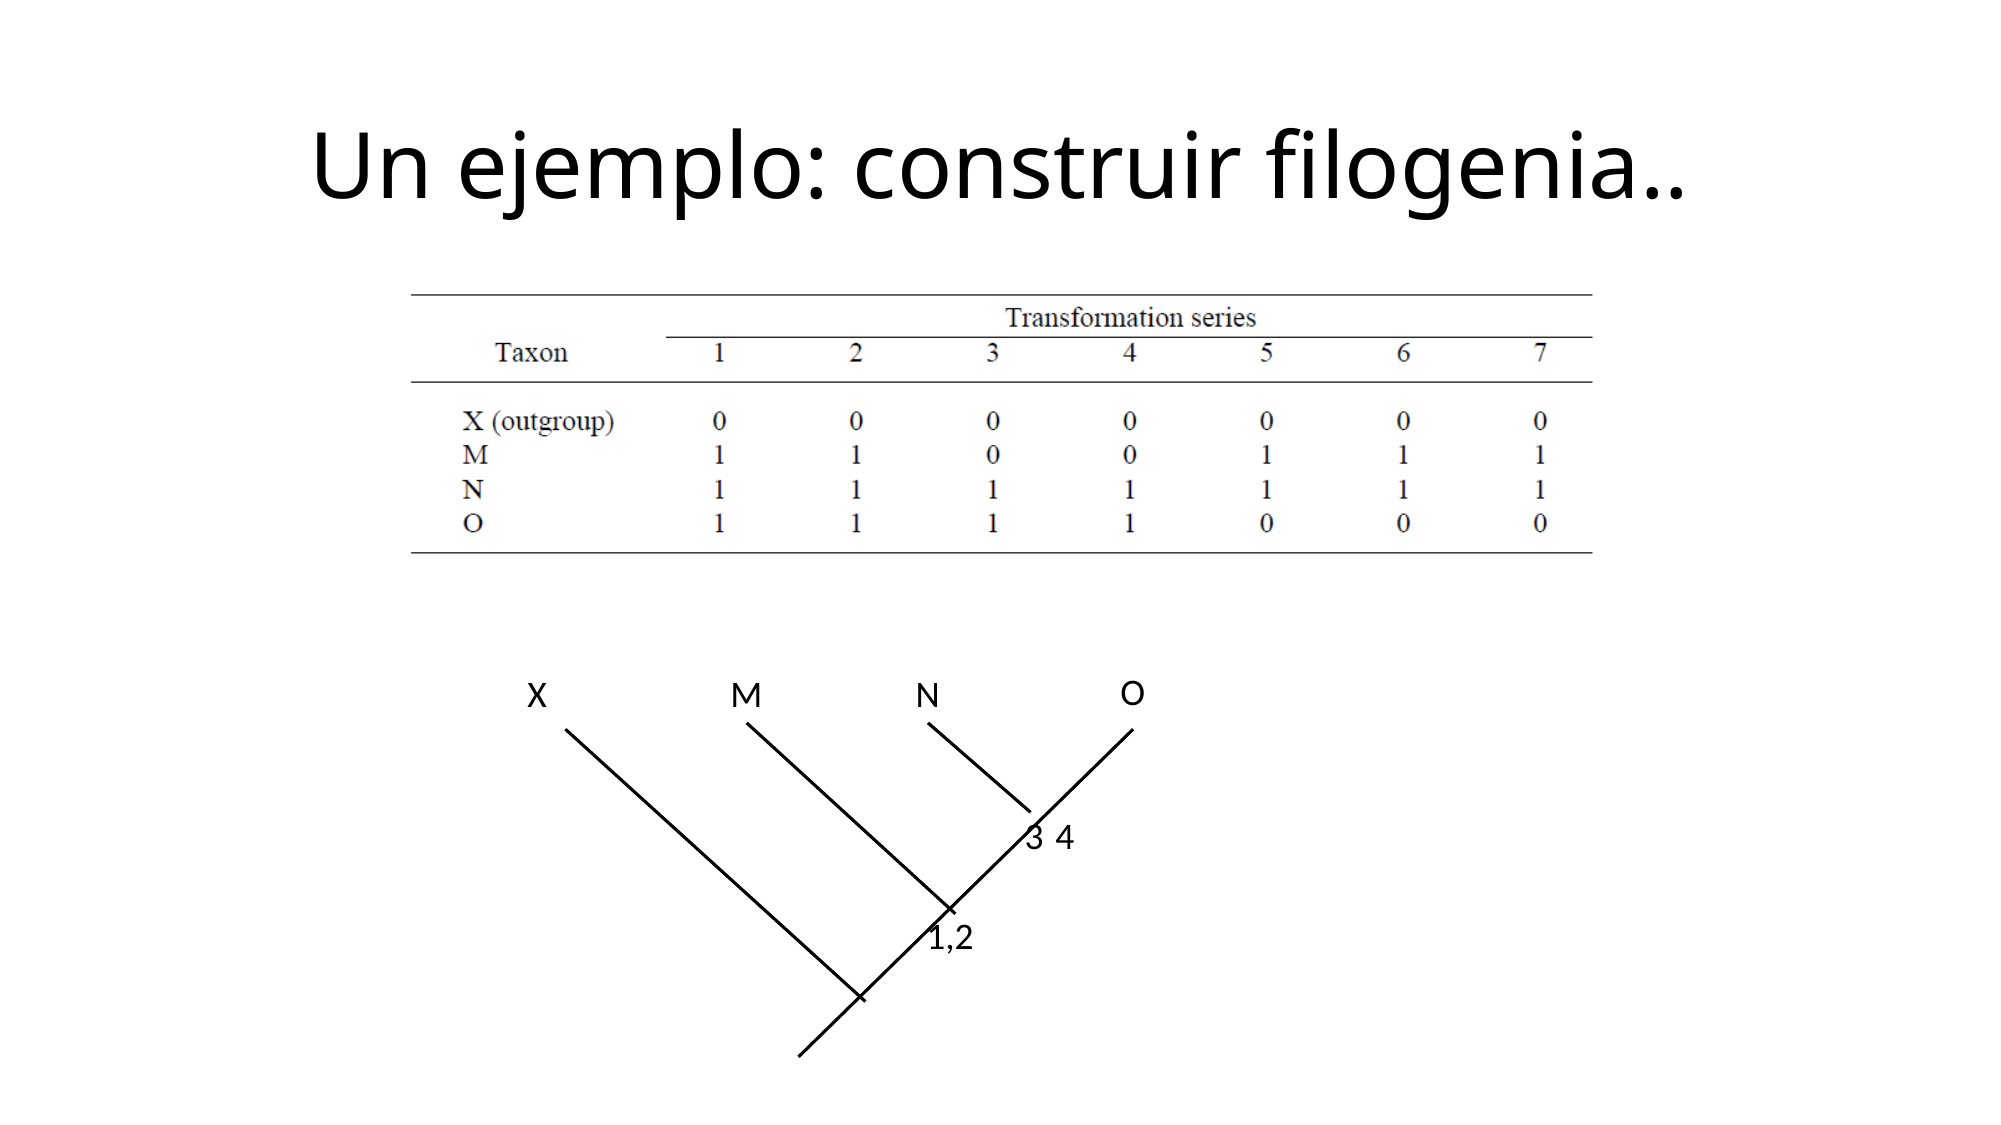

# Un ejemplo: construir filogenia..
O
X
M
N
3
4
1,2